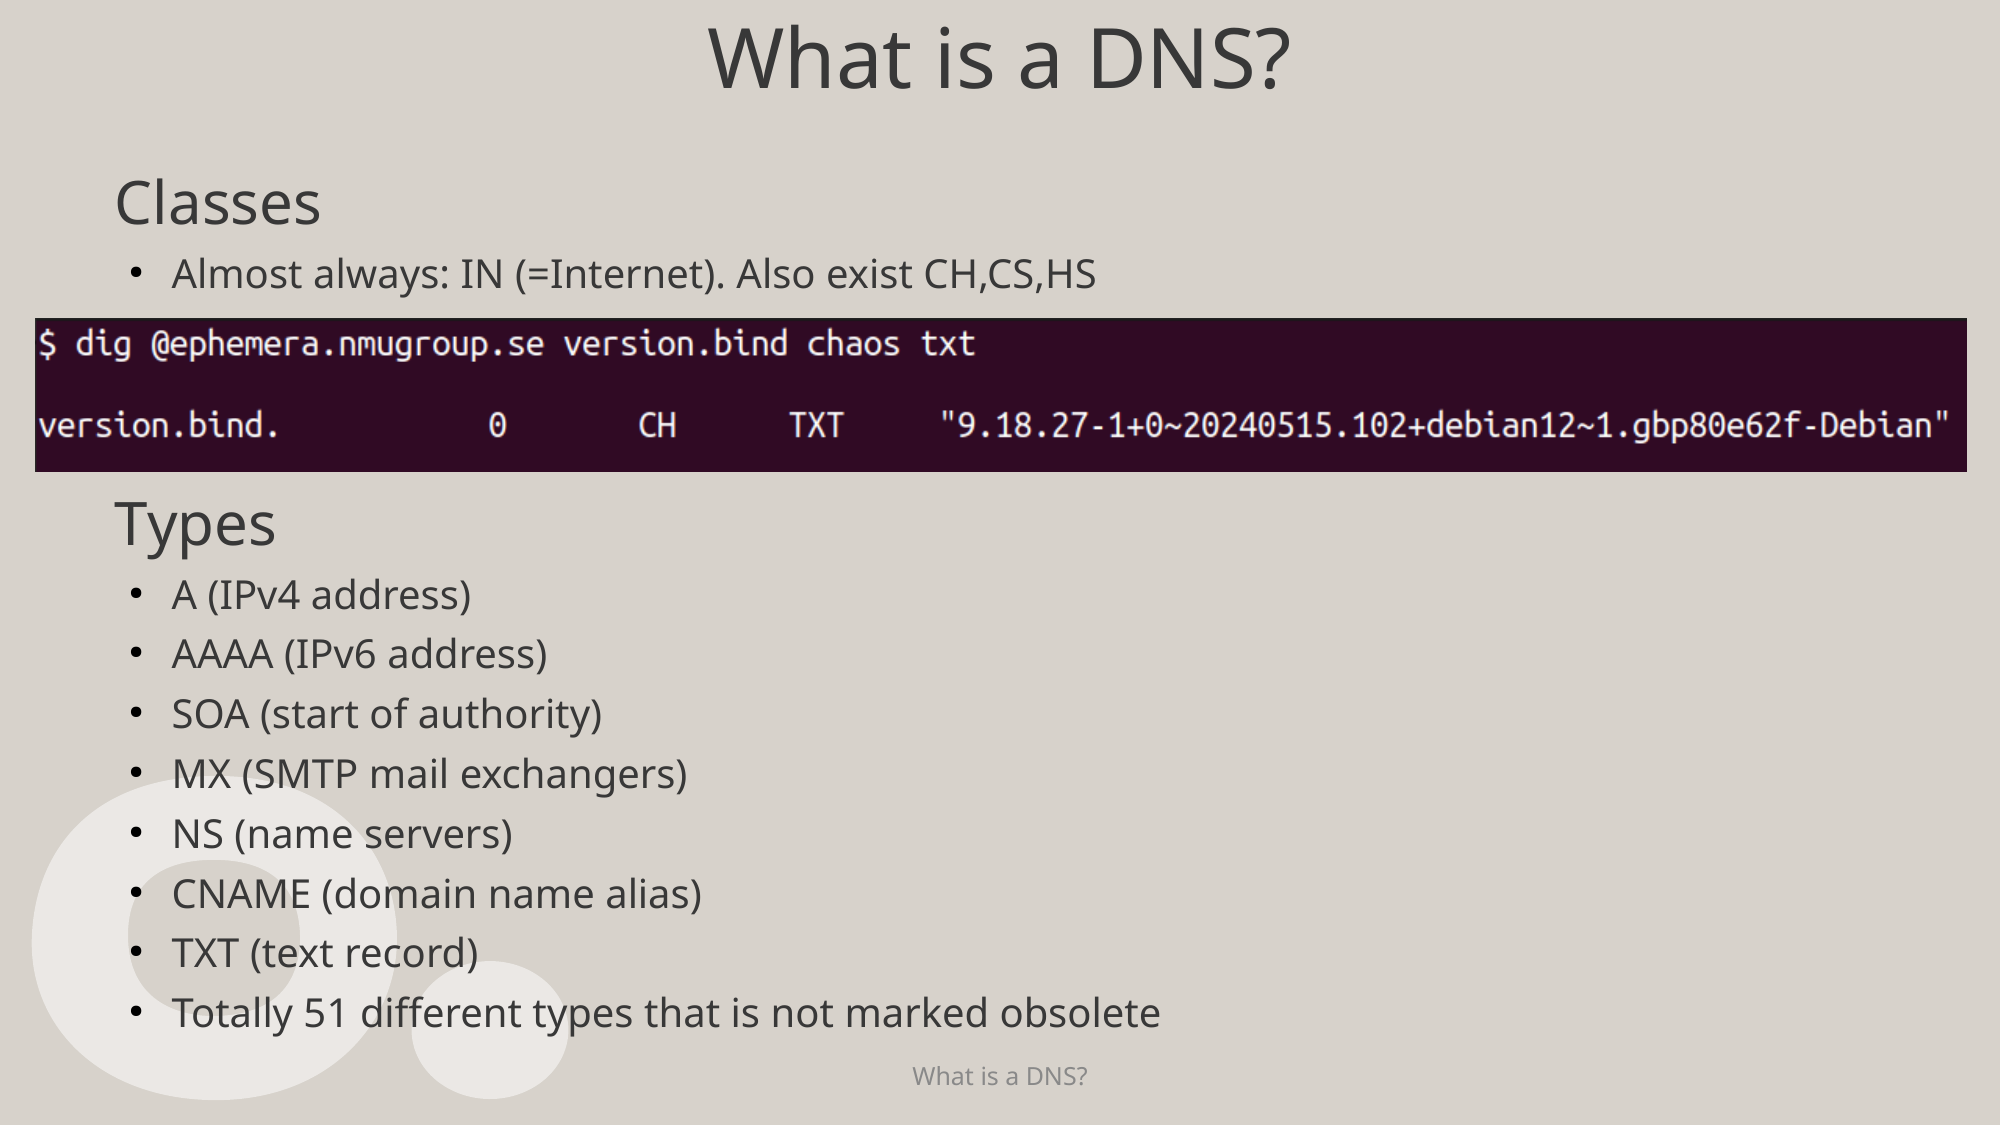

What is a DNS?
# Classes
Almost always: IN (=Internet). Also exist CH,CS,HS
Types
A (IPv4 address)
AAAA (IPv6 address)
SOA (start of authority)
MX (SMTP mail exchangers)
NS (name servers)
CNAME (domain name alias)
TXT (text record)
Totally 51 different types that is not marked obsolete
What is a DNS?